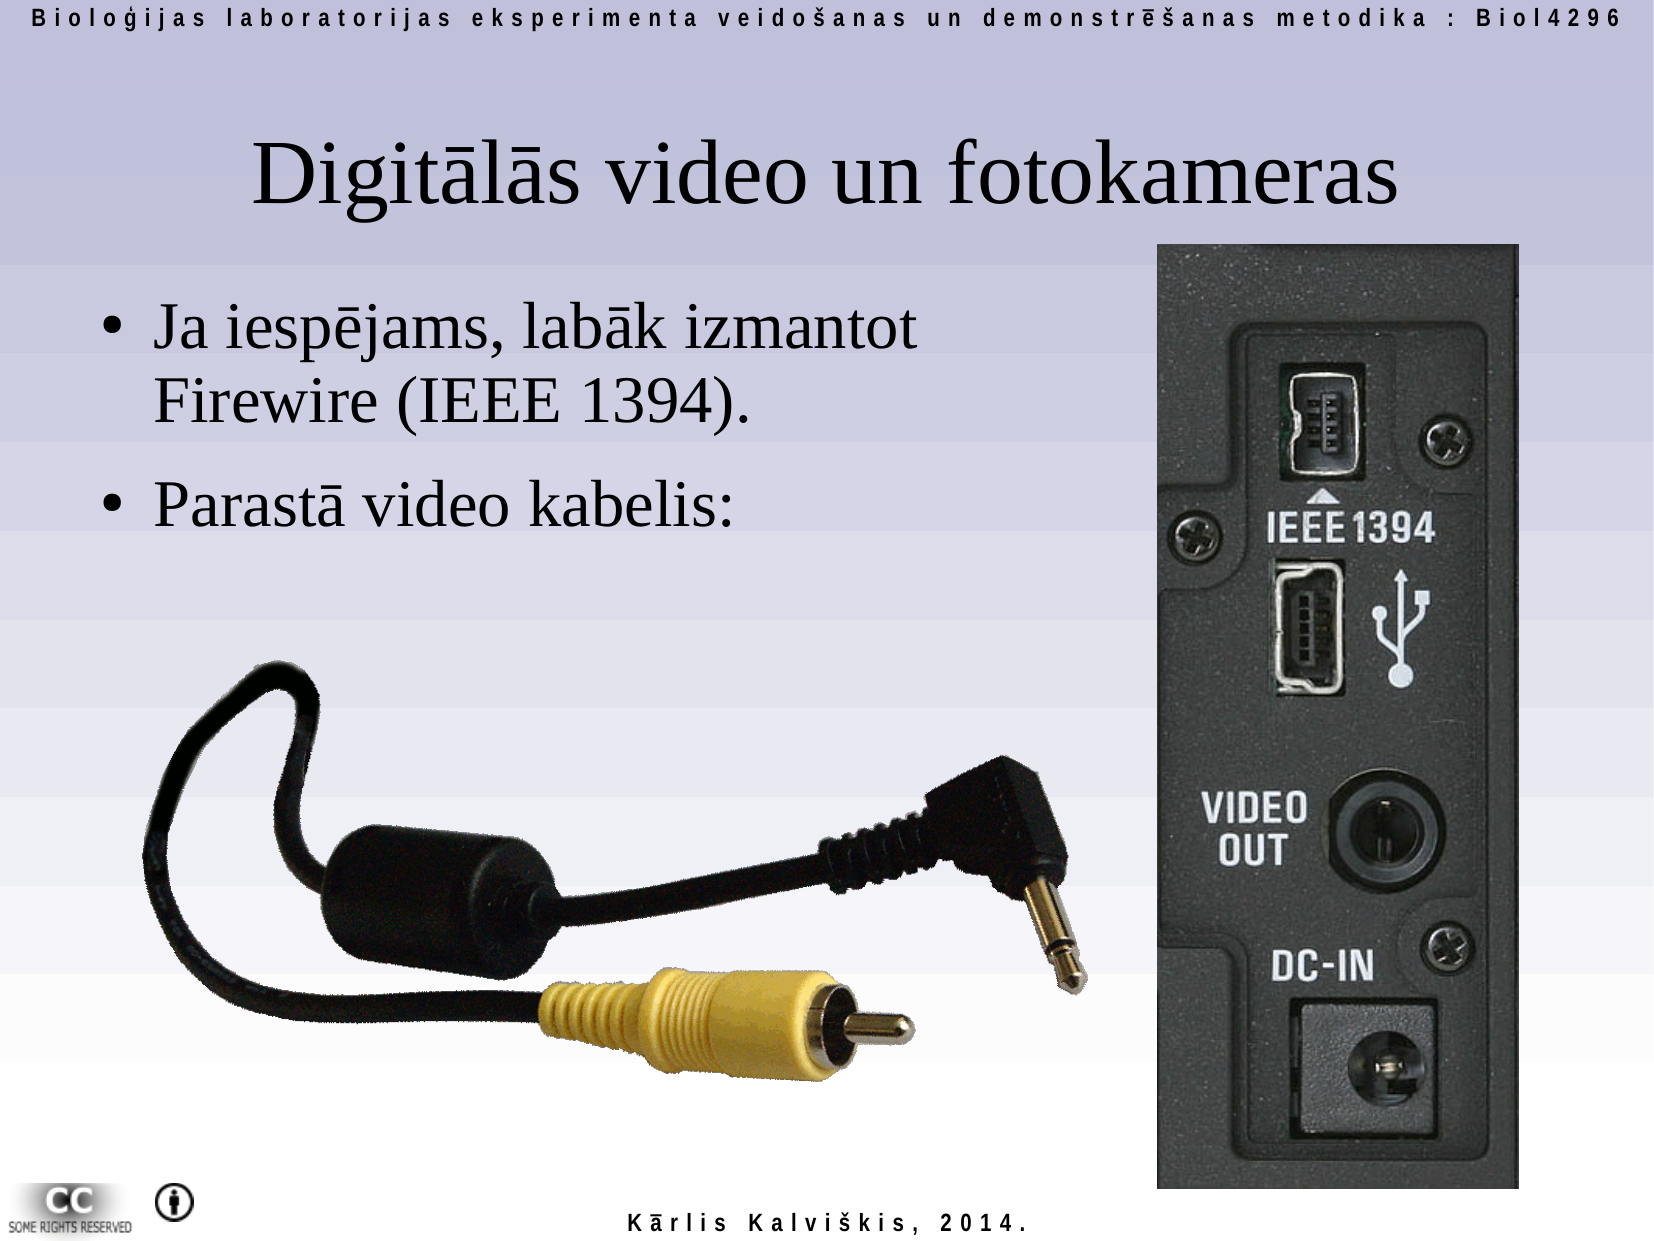

# Digitālās video un fotokameras
Ja iespējams, labāk izmantot
Firewire (IEEE 1394).
Parastā video kabelis: